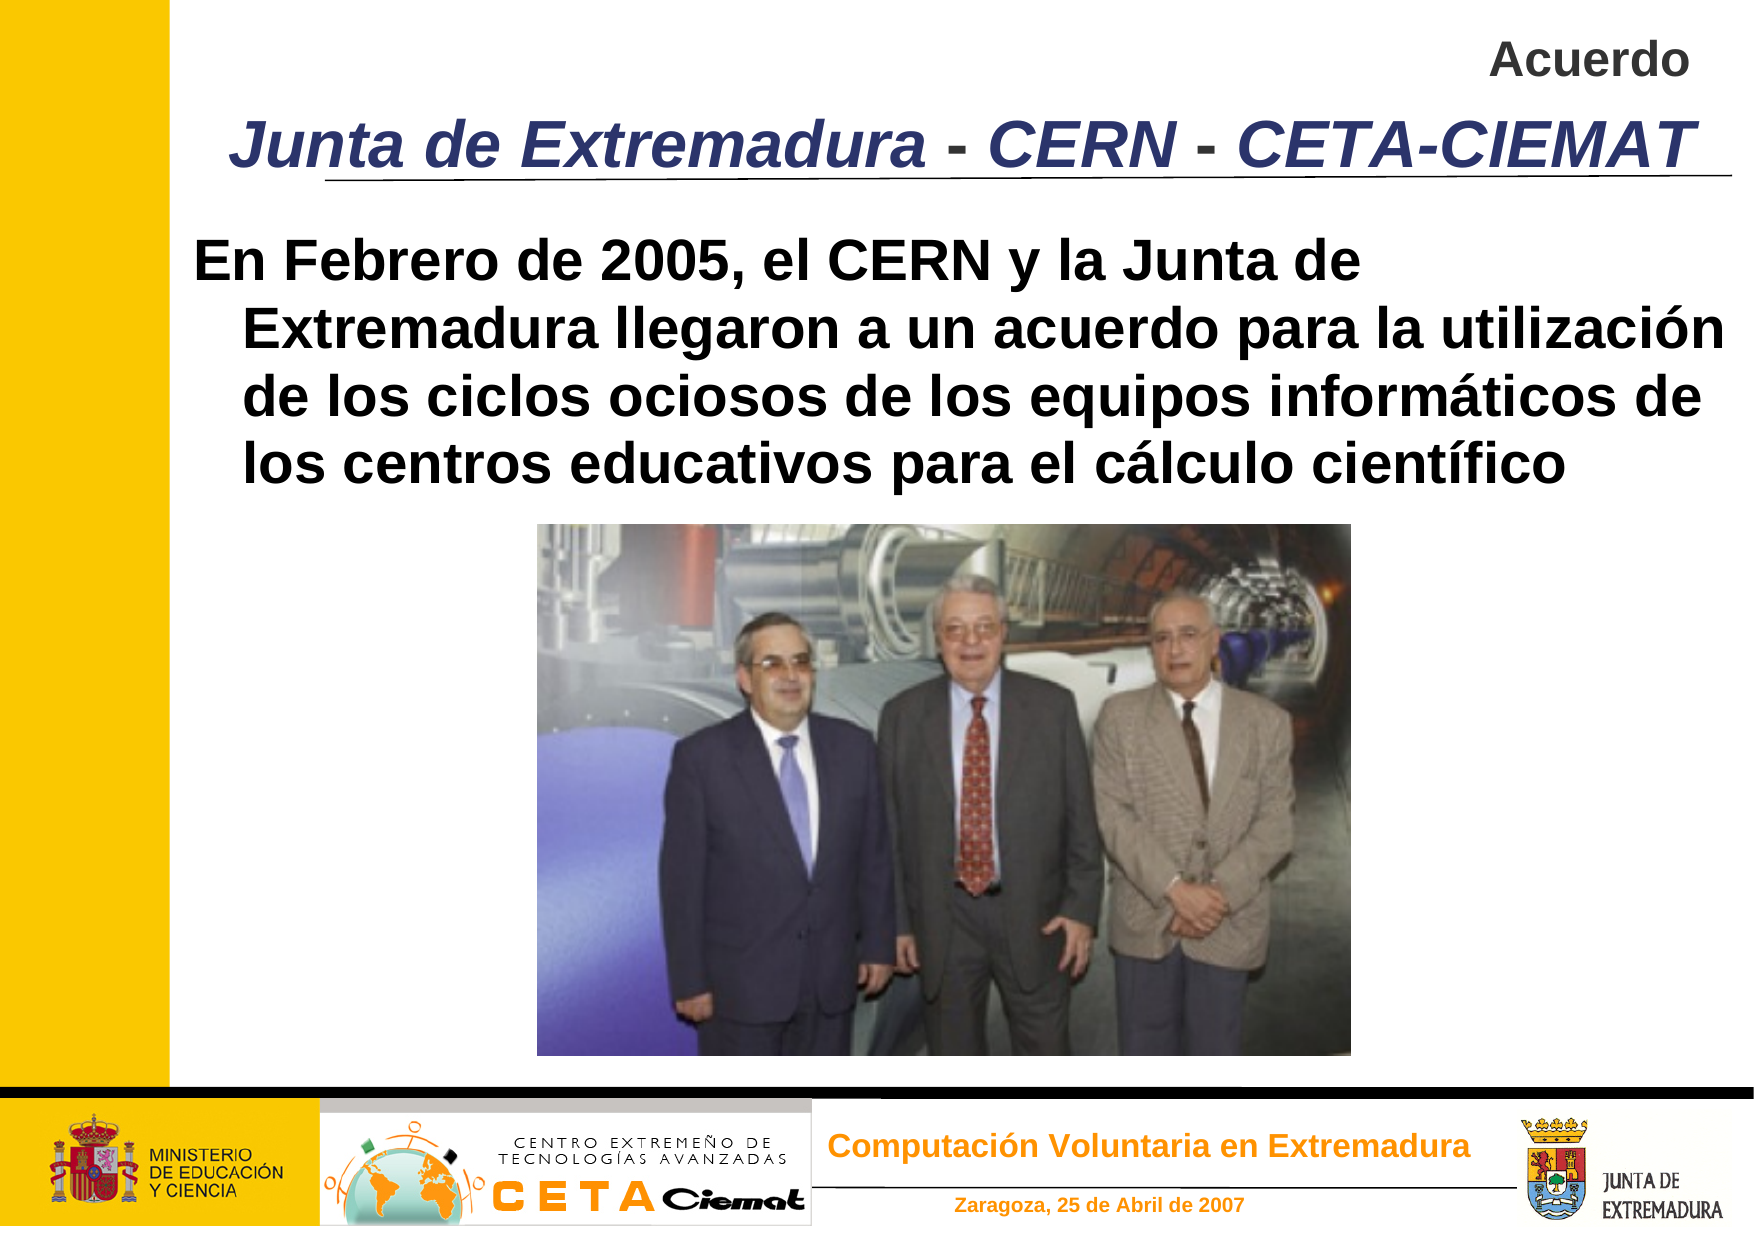

# Acuerdo Junta de Extremadura - CERN - CETA-CIEMAT
En Febrero de 2005, el CERN y la Junta de Extremadura llegaron a un acuerdo para la utilización de los ciclos ociosos de los equipos informáticos de los centros educativos para el cálculo científico